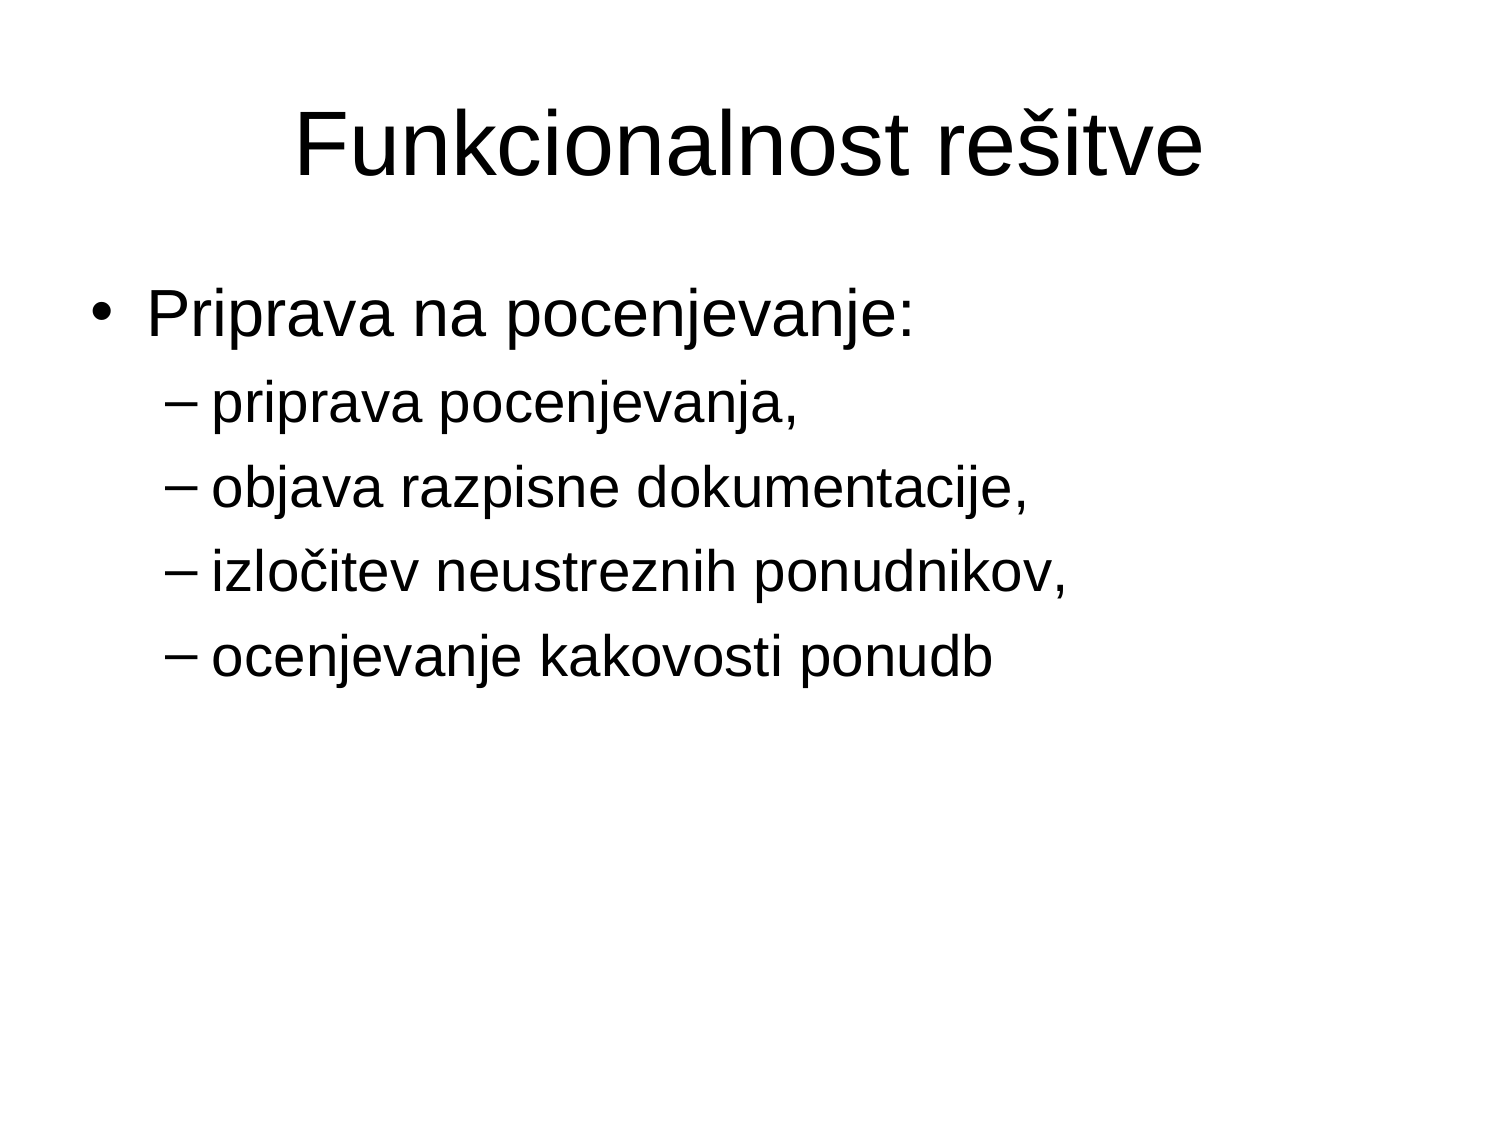

# Funkcionalnost rešitve
Priprava na pocenjevanje:
priprava pocenjevanja,
objava razpisne dokumentacije,
izločitev neustreznih ponudnikov,
ocenjevanje kakovosti ponudb